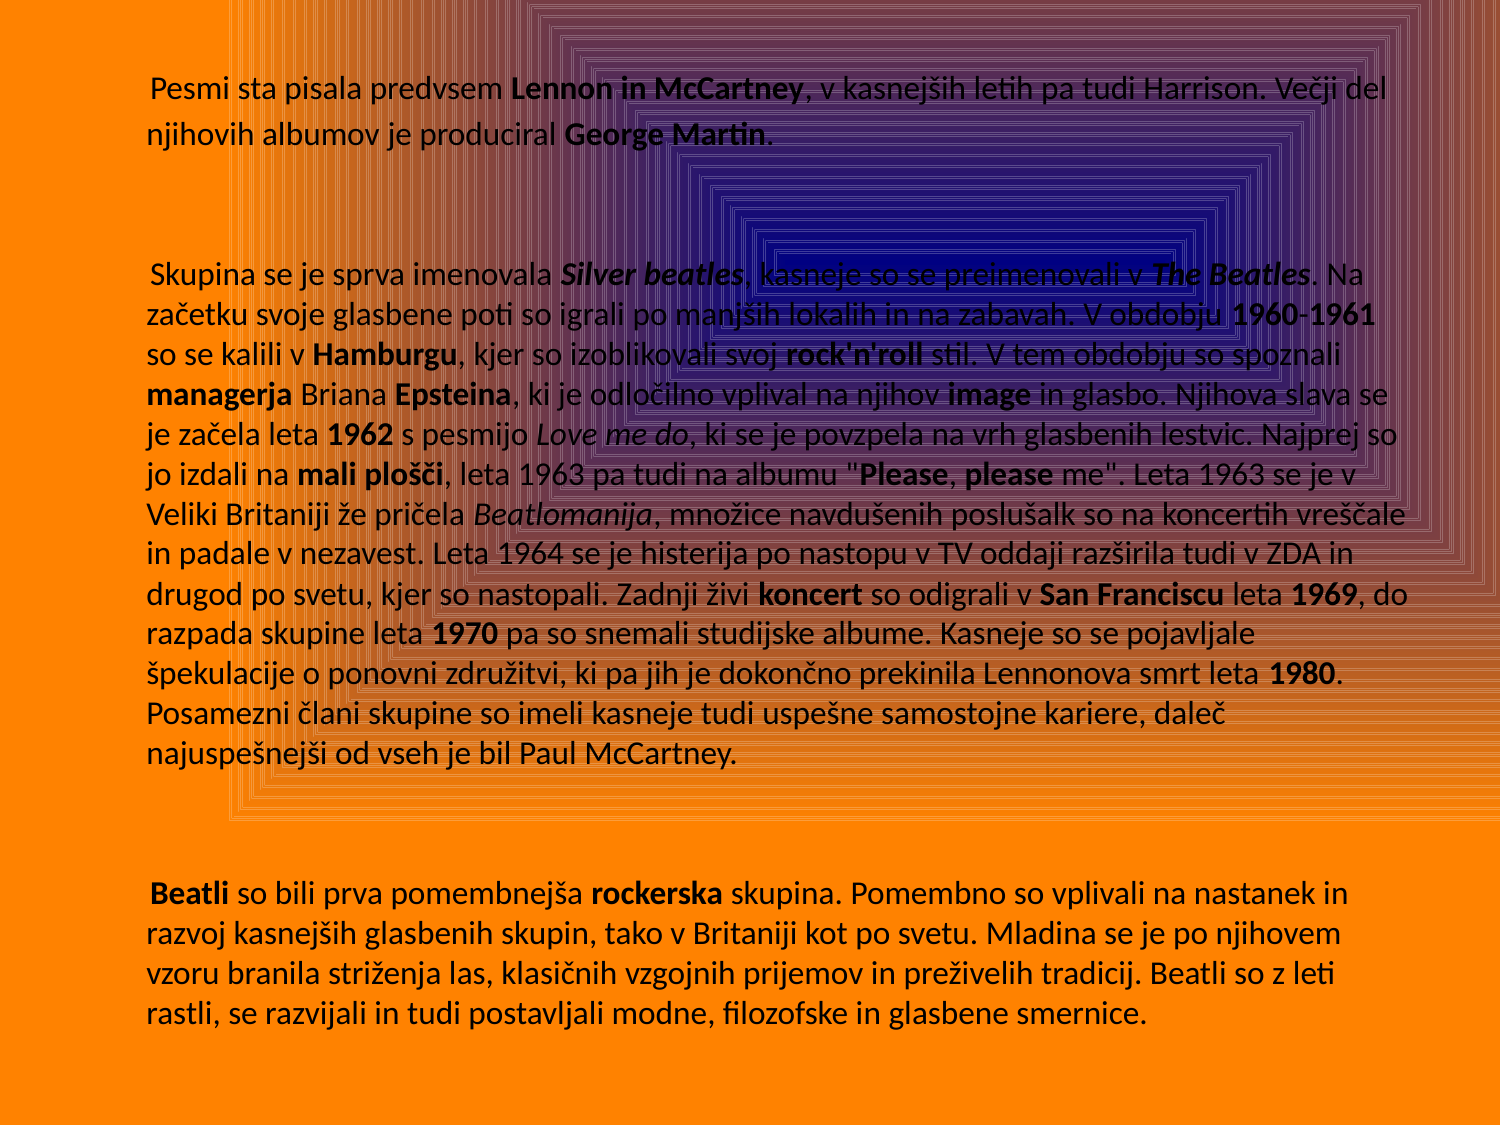

# Pesmi sta pisala predvsem Lennon in McCartney, v kasnejših letih pa tudi Harrison. Večji del njihovih albumov je produciral George Martin.
 Skupina se je sprva imenovala Silver beatles, kasneje so se preimenovali v The Beatles. Na začetku svoje glasbene poti so igrali po manjših lokalih in na zabavah. V obdobju 1960-1961 so se kalili v Hamburgu, kjer so izoblikovali svoj rock'n'roll stil. V tem obdobju so spoznali managerja Briana Epsteina, ki je odločilno vplival na njihov image in glasbo. Njihova slava se je začela leta 1962 s pesmijo Love me do, ki se je povzpela na vrh glasbenih lestvic. Najprej so jo izdali na mali plošči, leta 1963 pa tudi na albumu "Please, please me". Leta 1963 se je v Veliki Britaniji že pričela Beatlomanija, množice navdušenih poslušalk so na koncertih vreščale in padale v nezavest. Leta 1964 se je histerija po nastopu v TV oddaji razširila tudi v ZDA in drugod po svetu, kjer so nastopali. Zadnji živi koncert so odigrali v San Franciscu leta 1969, do razpada skupine leta 1970 pa so snemali studijske albume. Kasneje so se pojavljale špekulacije o ponovni združitvi, ki pa jih je dokončno prekinila Lennonova smrt leta 1980. Posamezni člani skupine so imeli kasneje tudi uspešne samostojne kariere, daleč najuspešnejši od vseh je bil Paul McCartney.
 Beatli so bili prva pomembnejša rockerska skupina. Pomembno so vplivali na nastanek in razvoj kasnejših glasbenih skupin, tako v Britaniji kot po svetu. Mladina se je po njihovem vzoru branila striženja las, klasičnih vzgojnih prijemov in preživelih tradicij. Beatli so z leti rastli, se razvijali in tudi postavljali modne, filozofske in glasbene smernice.